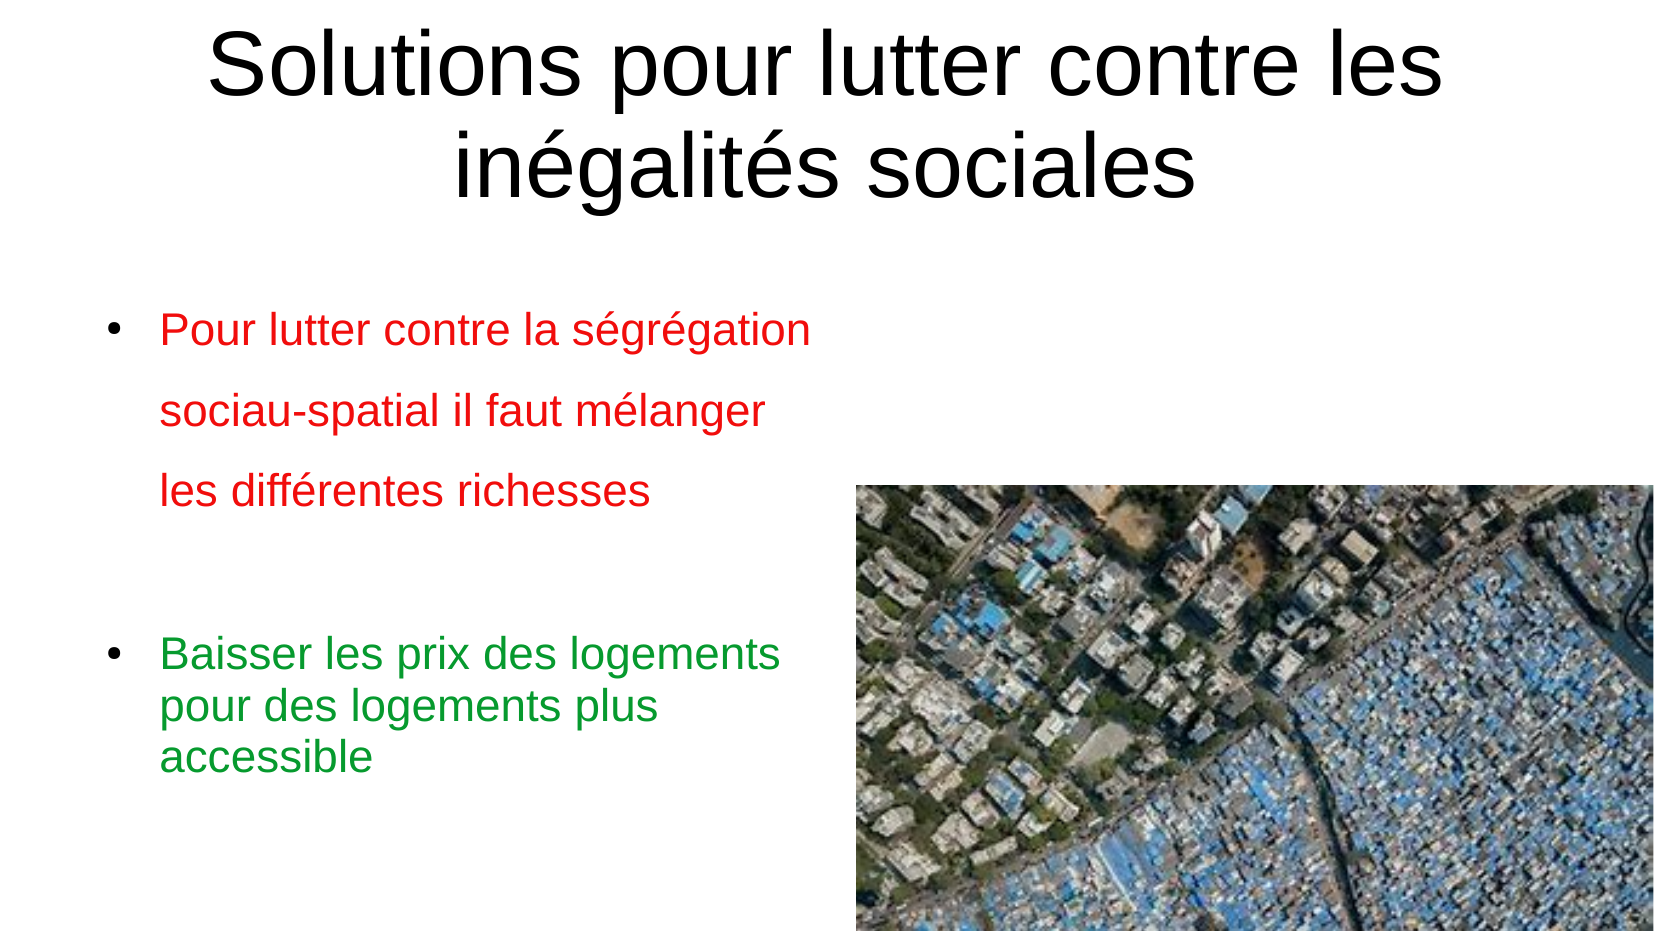

# Solutions pour lutter contre les inégalités sociales
Pour lutter contre la ségrégation
sociau-spatial il faut mélanger
les différentes richesses
Baisser les prix des logements pour des logements plus accessible